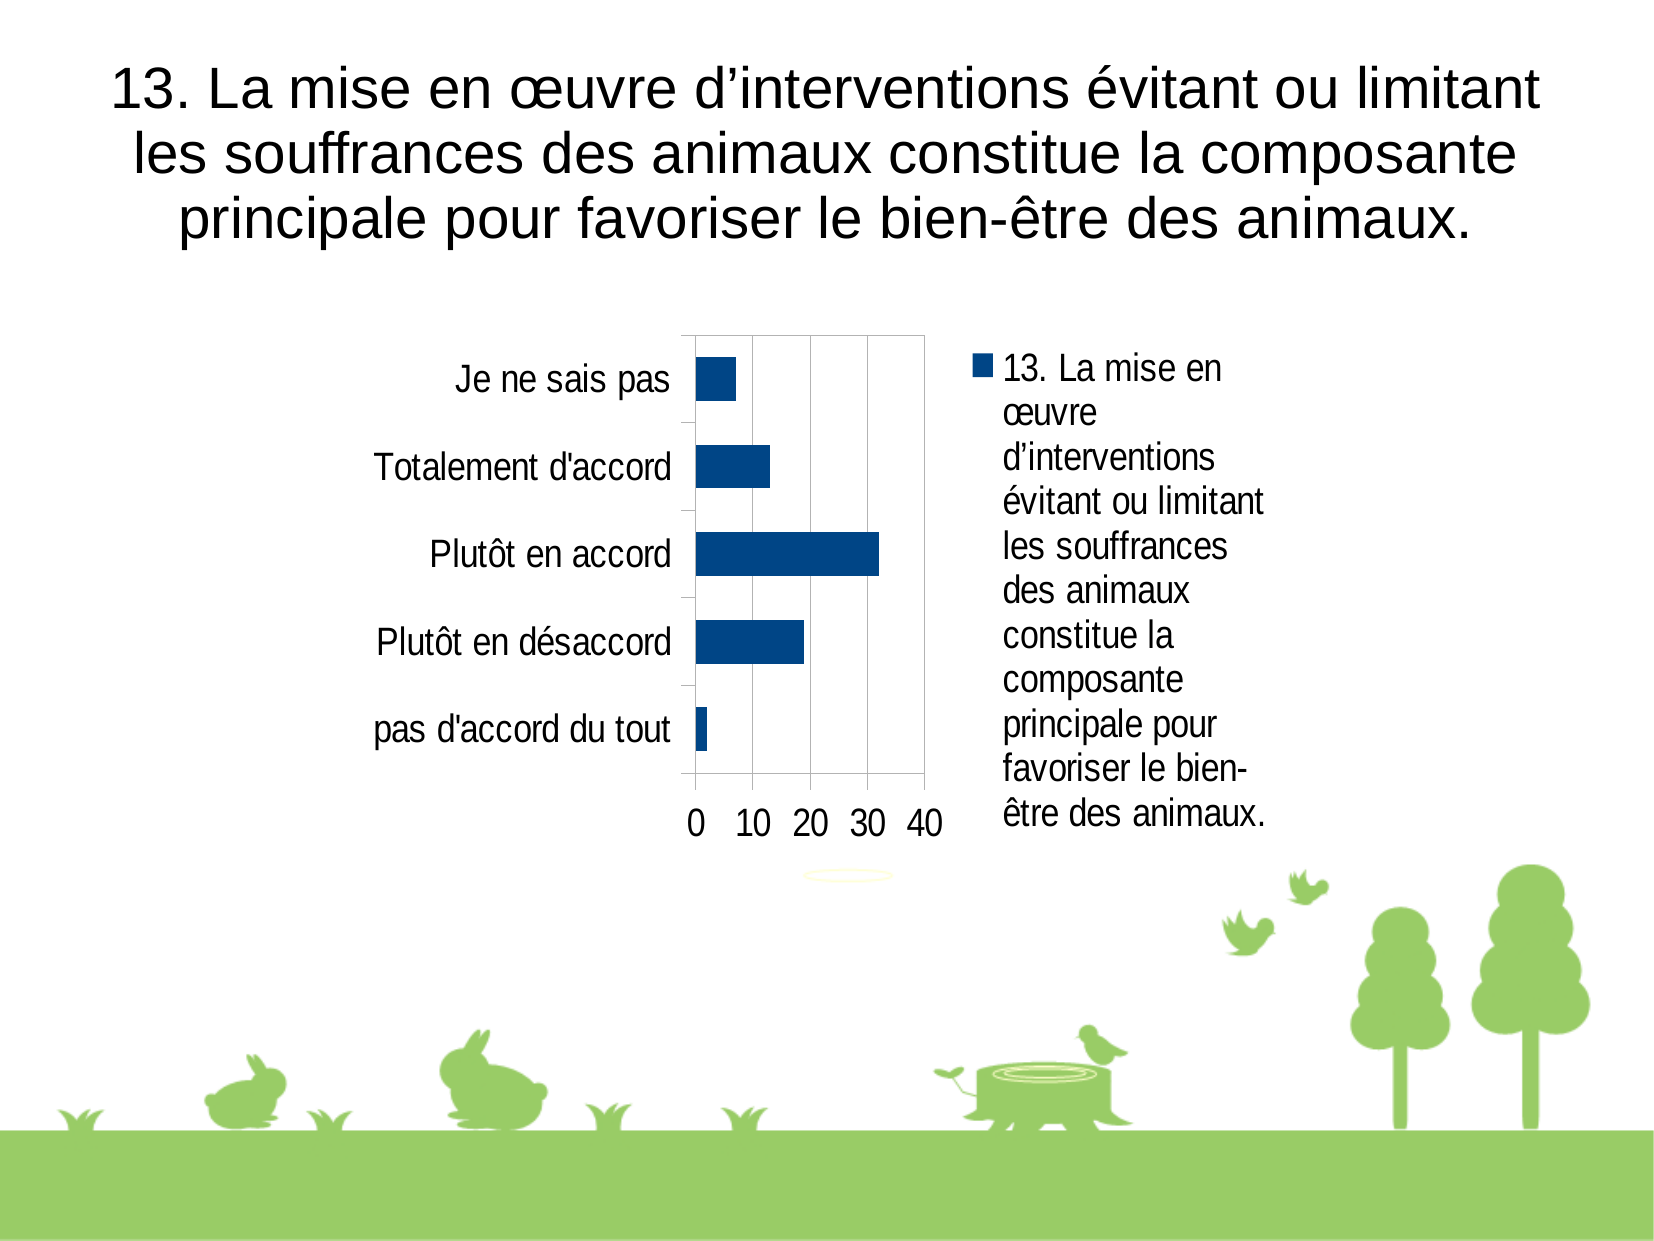

# 13. La mise en œuvre d’interventions évitant ou limitant les souffrances des animaux constitue la composante principale pour favoriser le bien-être des animaux.
### Chart
| Category | 13. La mise en œuvre d’interventions évitant ou limitant les souffrances des animaux constitue la composante principale pour favoriser le bien-être des animaux. |
|---|---|
| pas d'accord du tout | 2.0 |
| Plutôt en désaccord | 19.0 |
| Plutôt en accord | 32.0 |
| Totalement d'accord | 13.0 |
| Je ne sais pas | 7.0 |